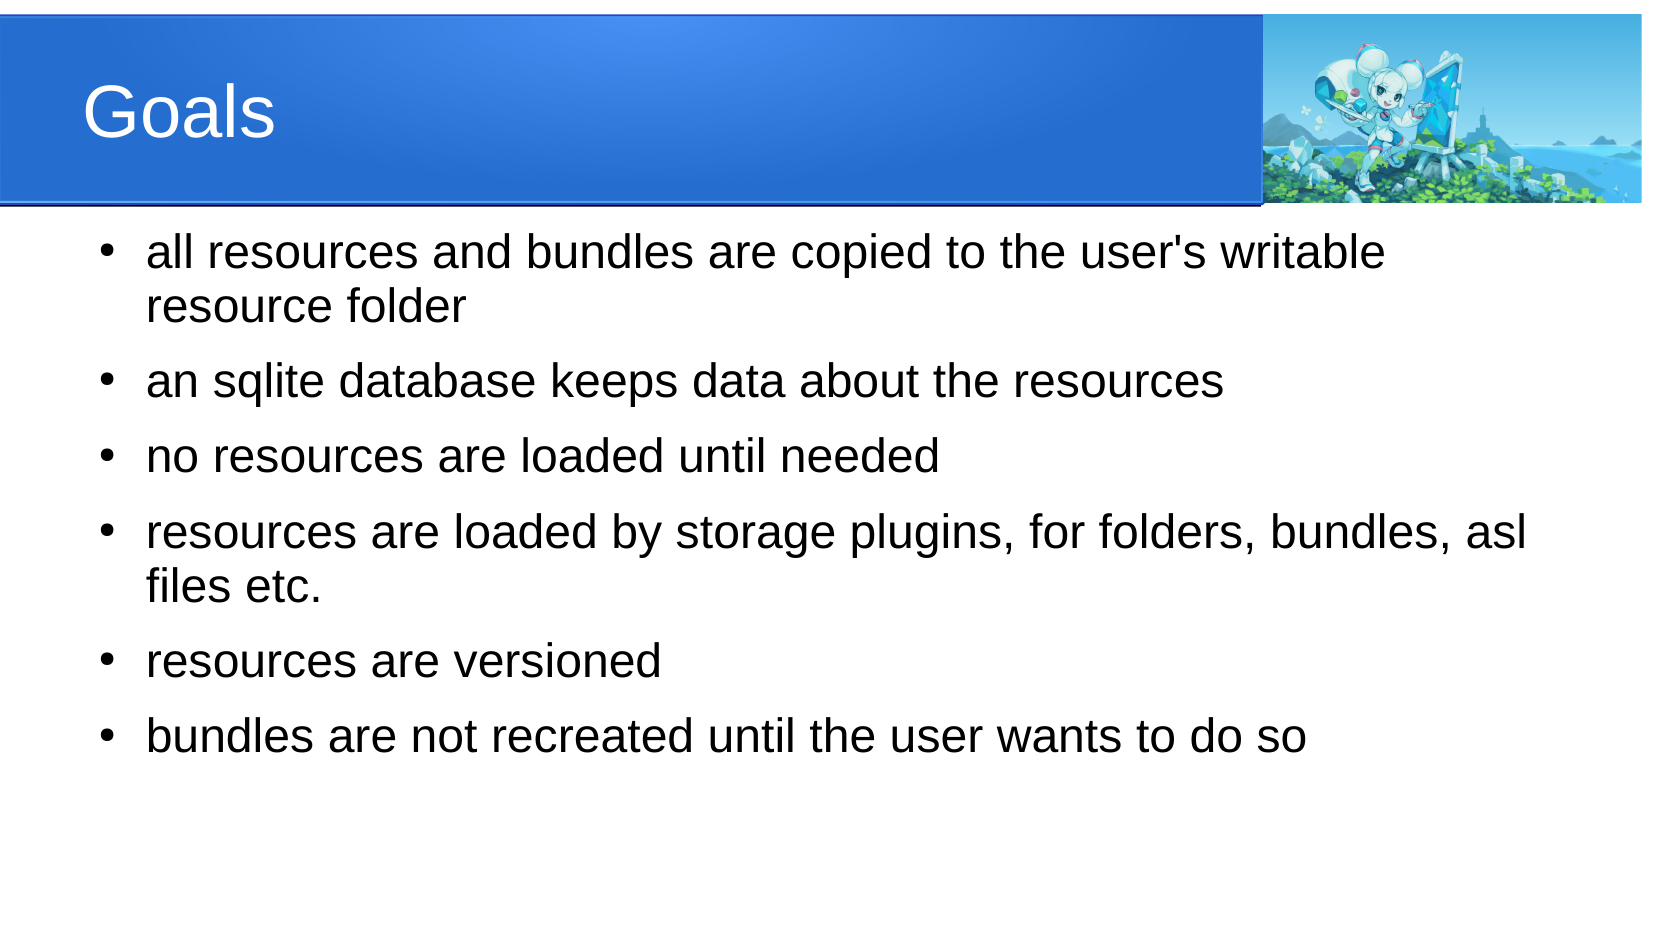

# Goals
all resources and bundles are copied to the user's writable resource folder
an sqlite database keeps data about the resources
no resources are loaded until needed
resources are loaded by storage plugins, for folders, bundles, asl files etc.
resources are versioned
bundles are not recreated until the user wants to do so